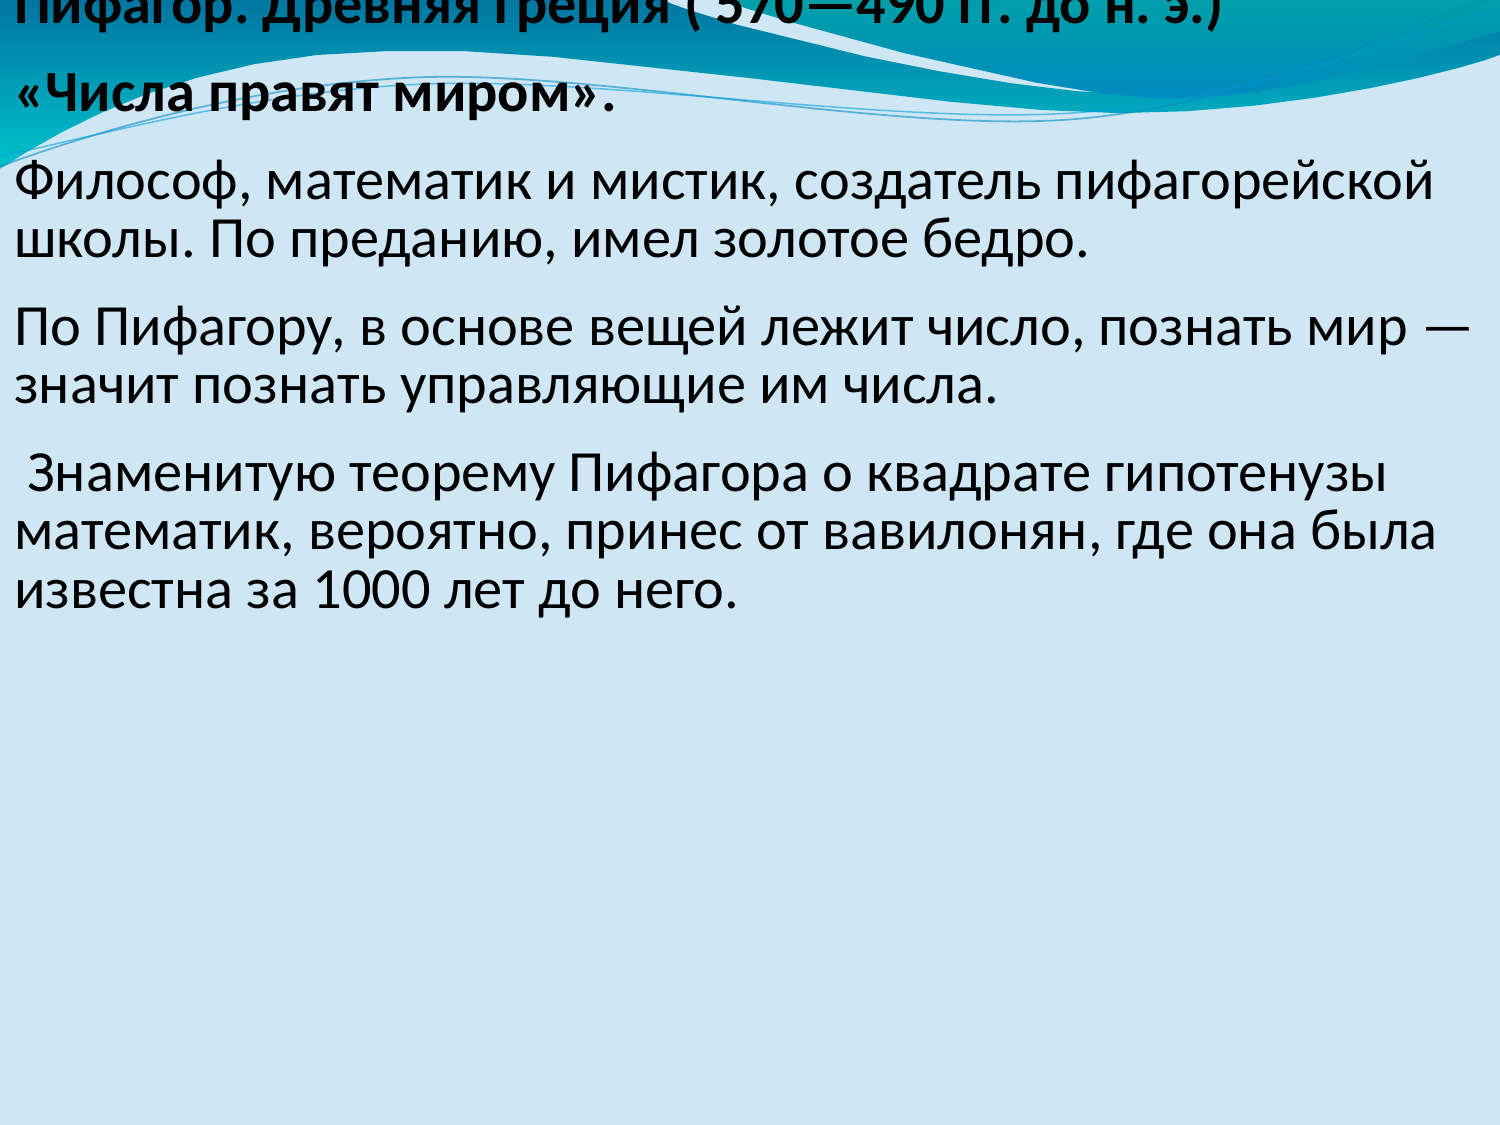

Пифагор. Древняя Греция ( 570—490 гг. до н. э.)
«Числа правят миром».
Философ, математик и мистик, создатель пифагорейской школы. По преданию, имел золотое бедро.
По Пифагору, в основе вещей лежит число, познать мир — значит познать управляющие им числа.
 Знаменитую теорему Пифагора о квадрате гипотенузы математик, вероятно, принес от вавилонян, где она была известна за 1000 лет до него.